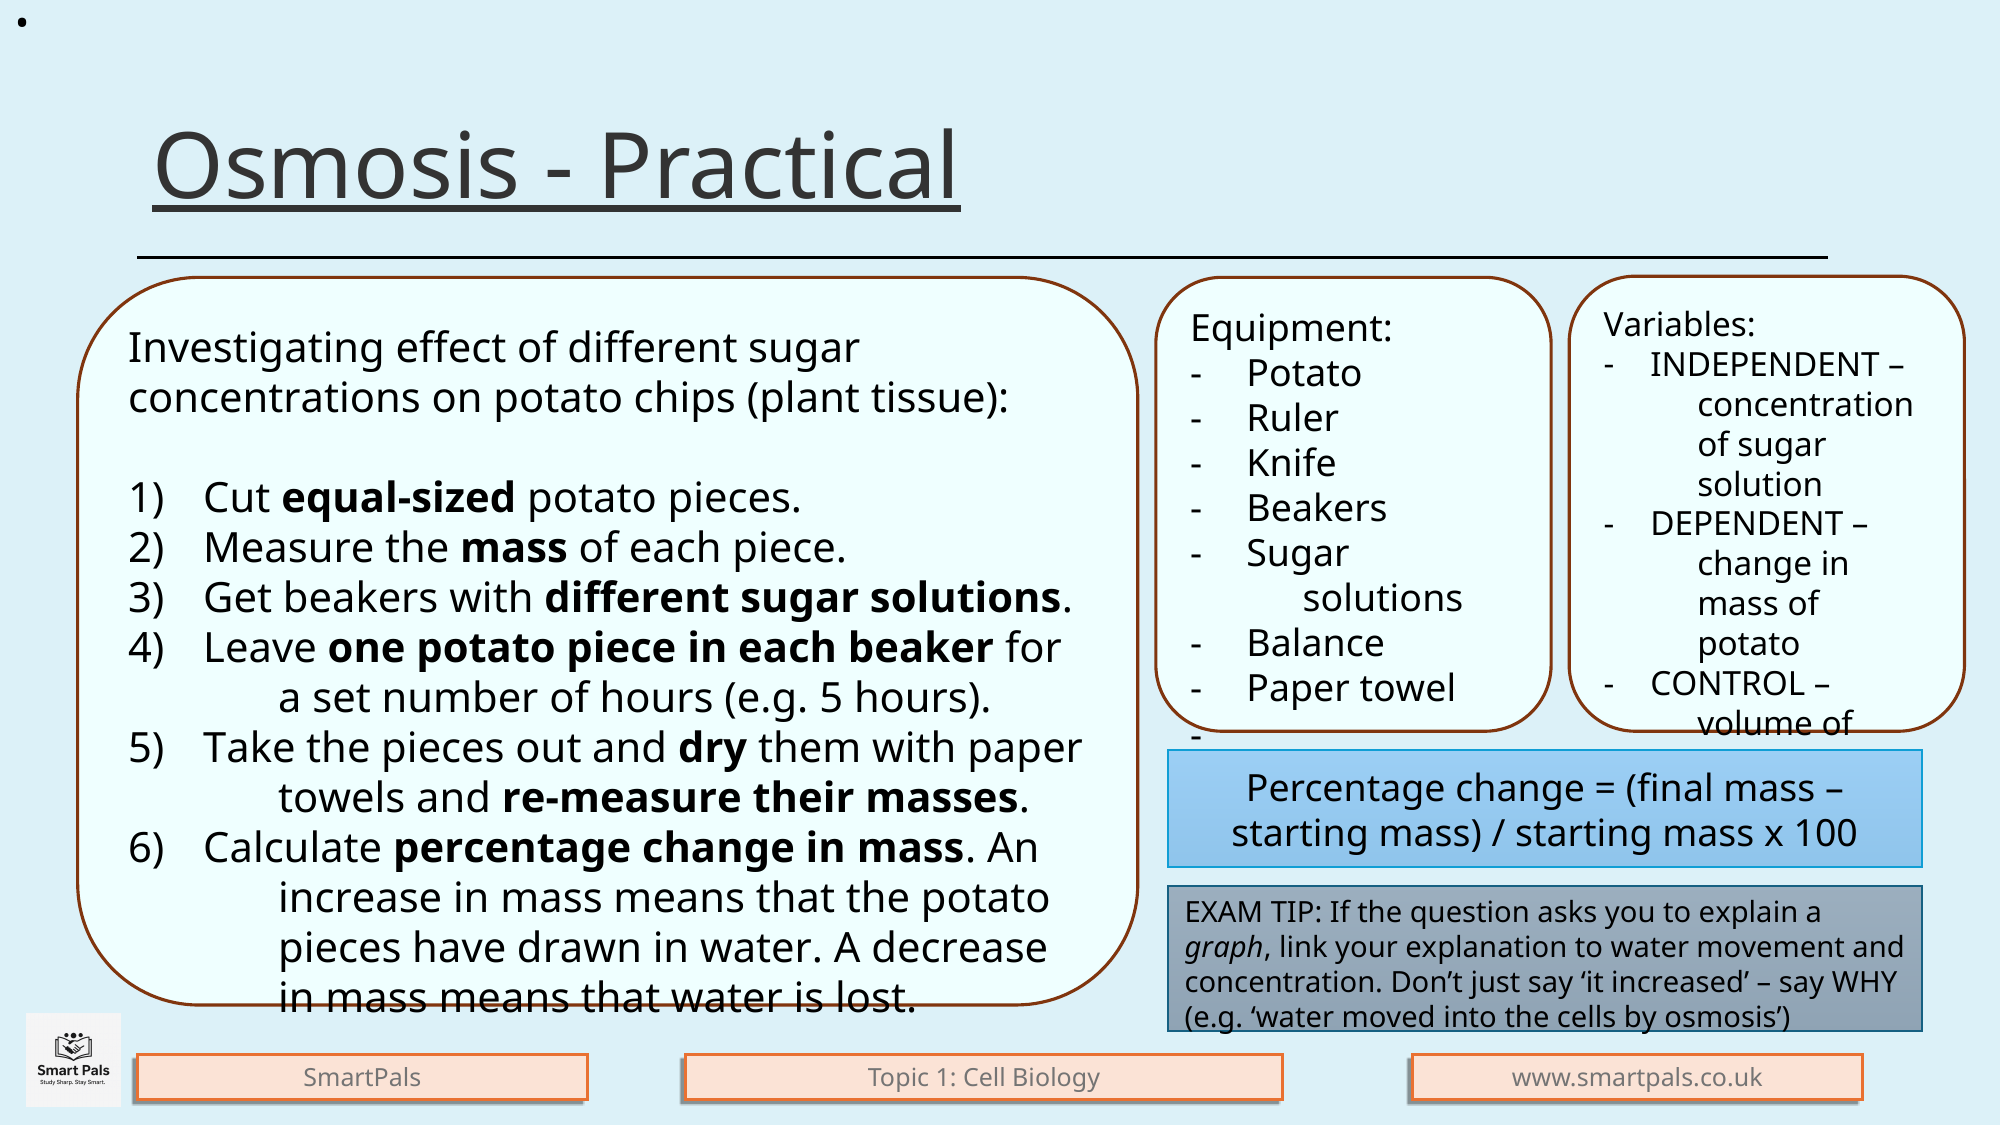

"Therapeutic cloning = NO rejection! Same DNA = happy immune system."
# Osmosis - Practical
Variables:
INDEPENDENT – concentration of sugar solution
DEPENDENT – change in mass of potato
CONTROL – volume of solutions, size of potato pieces
Investigating effect of different sugar concentrations on potato chips (plant tissue):
Cut equal-sized potato pieces.
Measure the mass of each piece.
Get beakers with different sugar solutions.
Leave one potato piece in each beaker for a set number of hours (e.g. 5 hours).
Take the pieces out and dry them with paper towels and re-measure their masses.
Calculate percentage change in mass. An increase in mass means that the potato pieces have drawn in water. A decrease in mass means that water is lost.
Equipment:
Potato
Ruler
Knife
Beakers
Sugar solutions
Balance
Paper towel
Percentage change = (final mass – starting mass) / starting mass x 100
EXAM TIP: If the question asks you to explain a graph, link your explanation to water movement and concentration. Don’t just say ‘it increased’ – say WHY (e.g. ‘water moved into the cells by osmosis’)